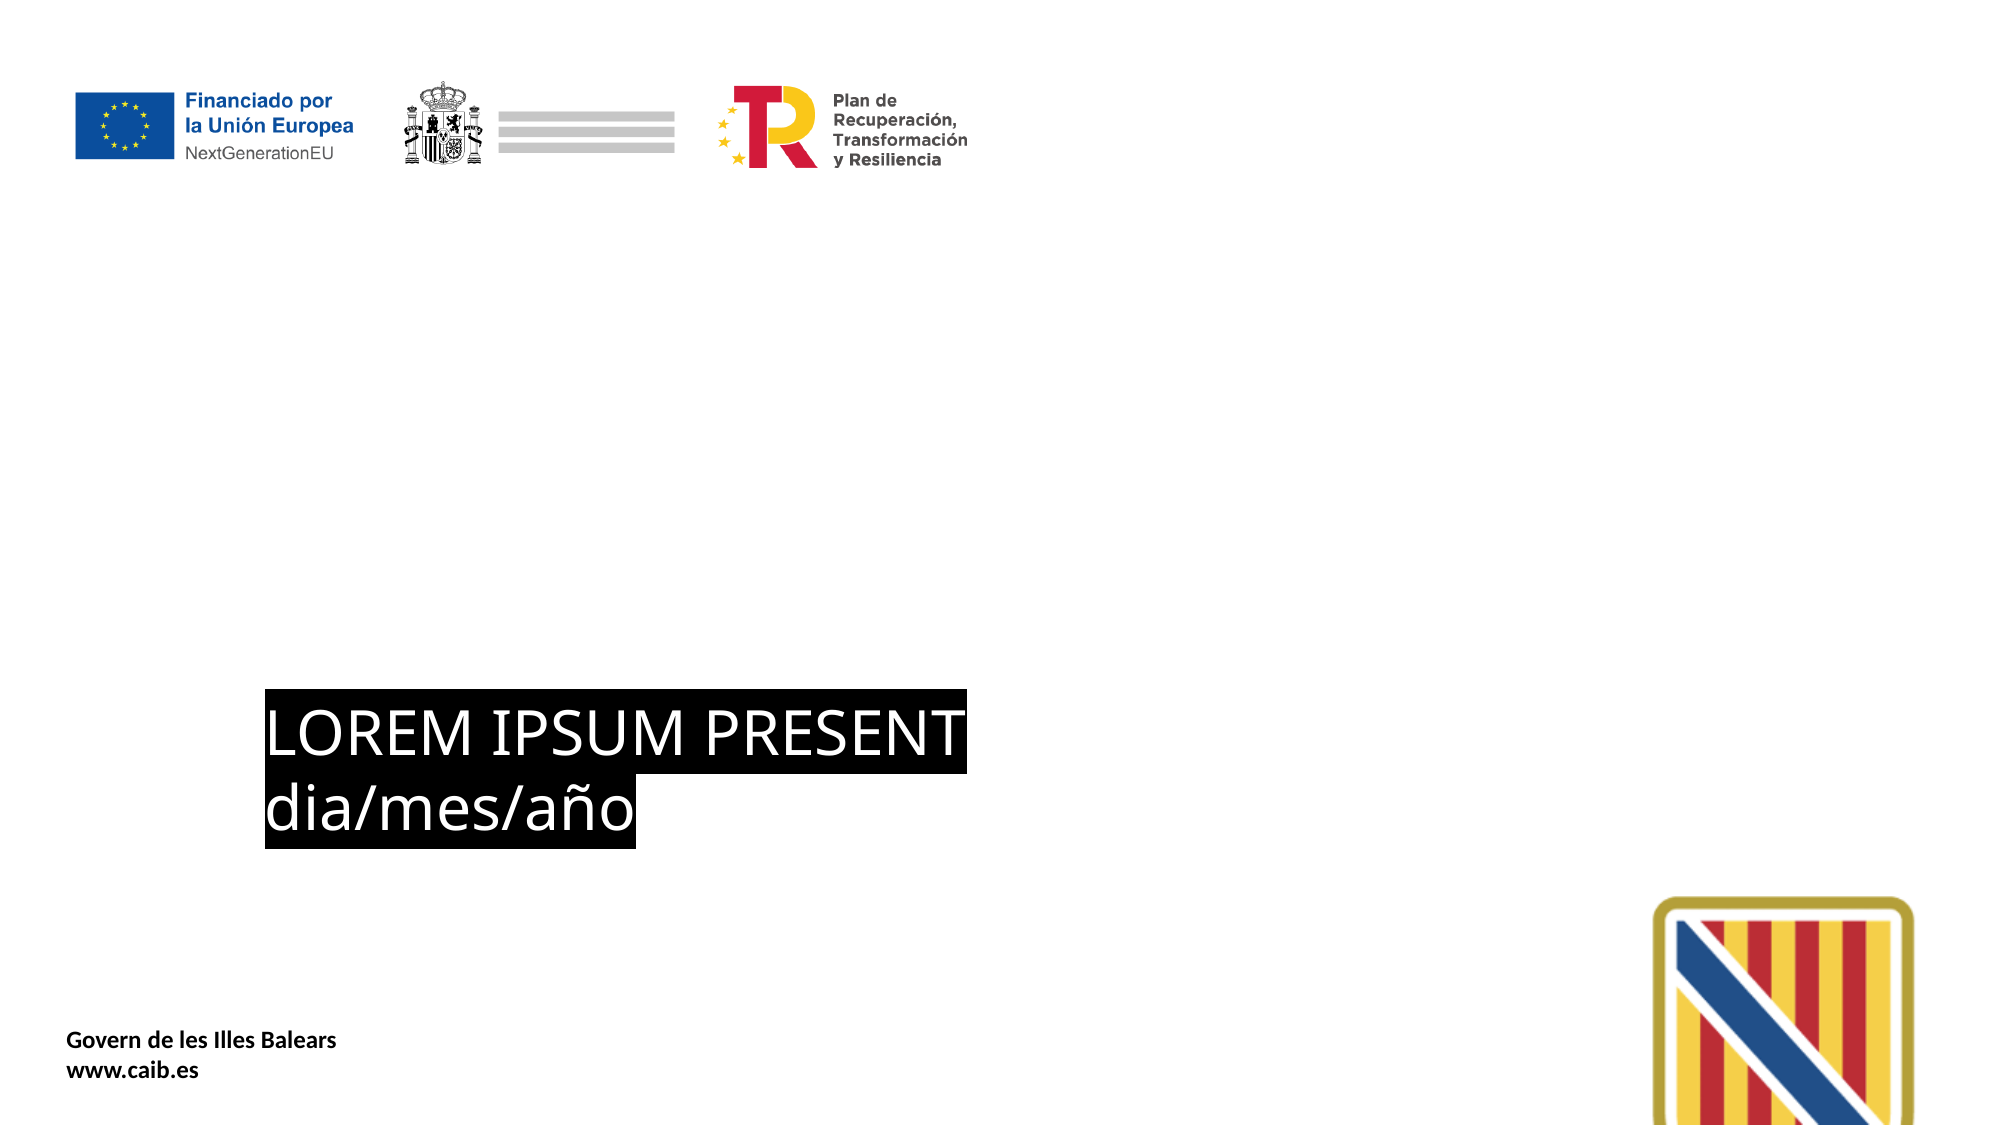

LOREM IPSUM PRESENT
dia/mes/año
Govern de les Illes Balears
www.caib.es